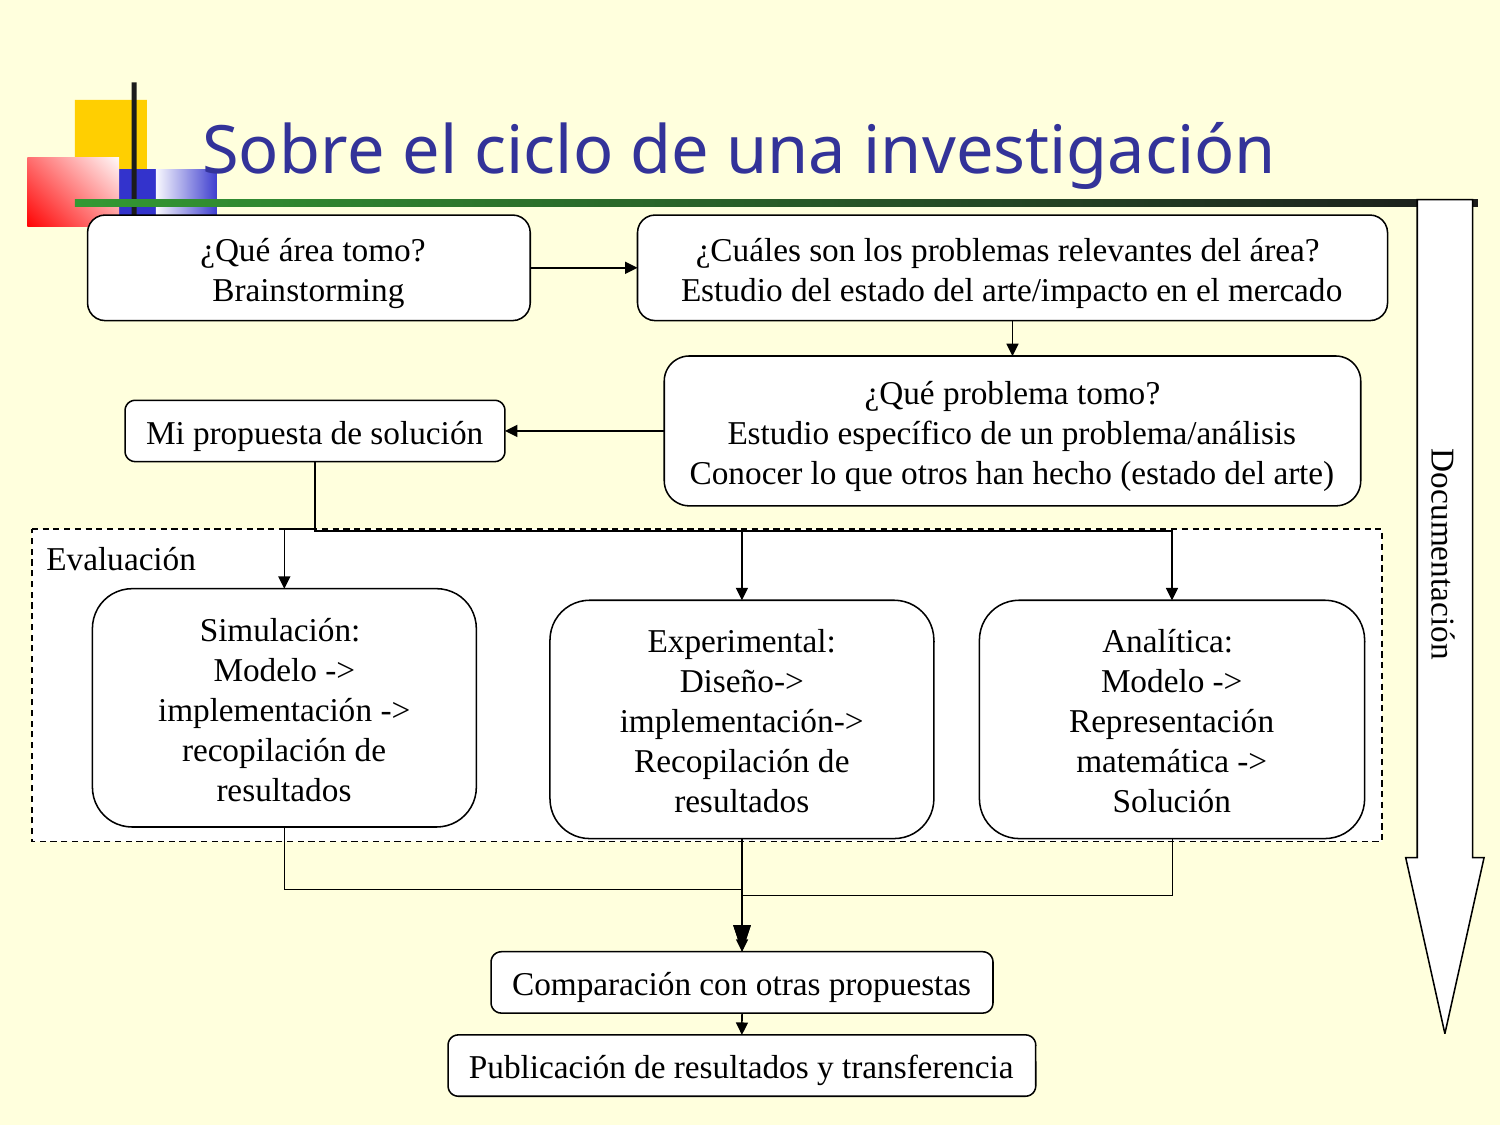

# Sobre el ciclo de una investigación
 ¿Qué área tomo?Brainstorming
¿Cuáles son los problemas relevantes del área? Estudio del estado del arte/impacto en el mercado
¿Qué problema tomo?
Estudio específico de un problema/análisis
Conocer lo que otros han hecho (estado del arte)
Mi propuesta de solución
Evaluación
Documentación
Simulación:
Modelo -> implementación ->
recopilación de resultados
Experimental:
Diseño->
implementación->
Recopilación de resultados
Analítica:
Modelo ->
Representación matemática ->
Solución
Comparación con otras propuestas
Publicación de resultados y transferencia